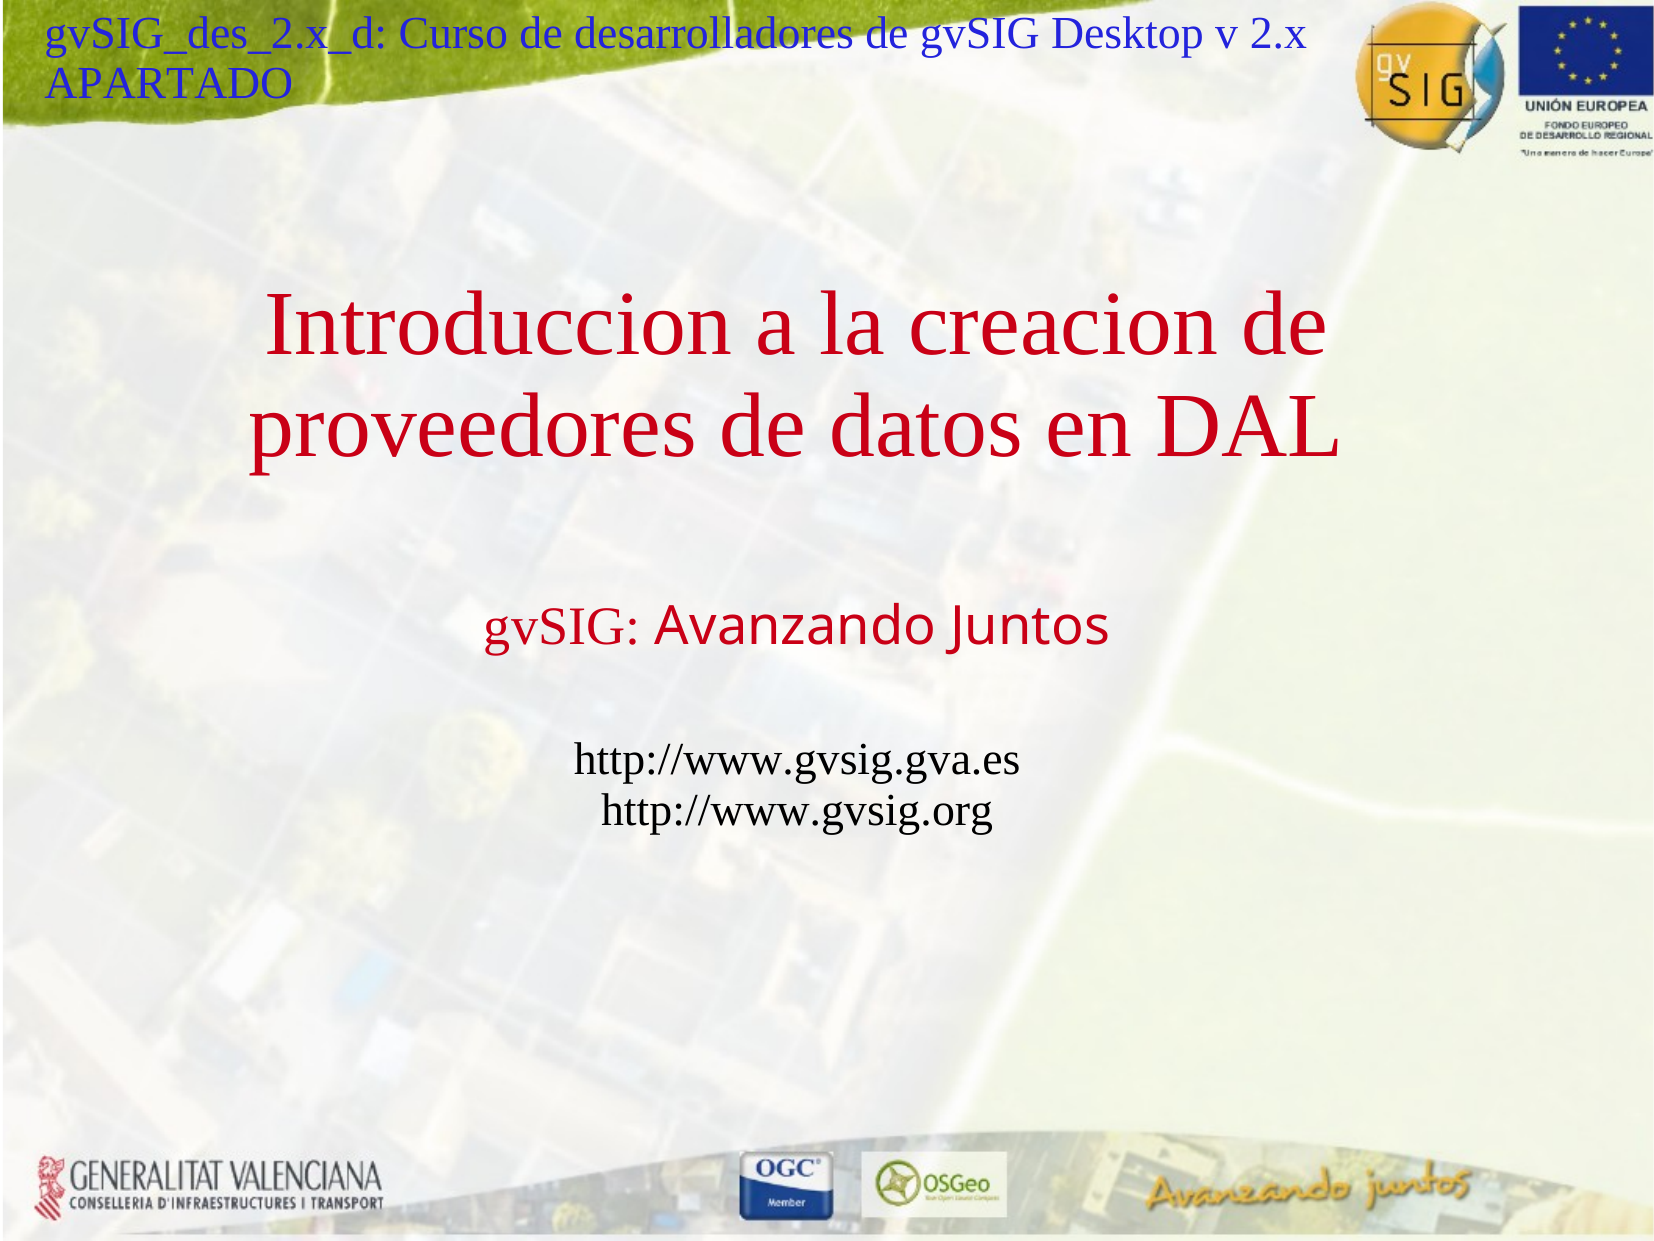

Introduccion a la creacion de proveedores de datos en DAL
gvSIG: Avanzando Juntos
http://www.gvsig.gva.es
http://www.gvsig.org